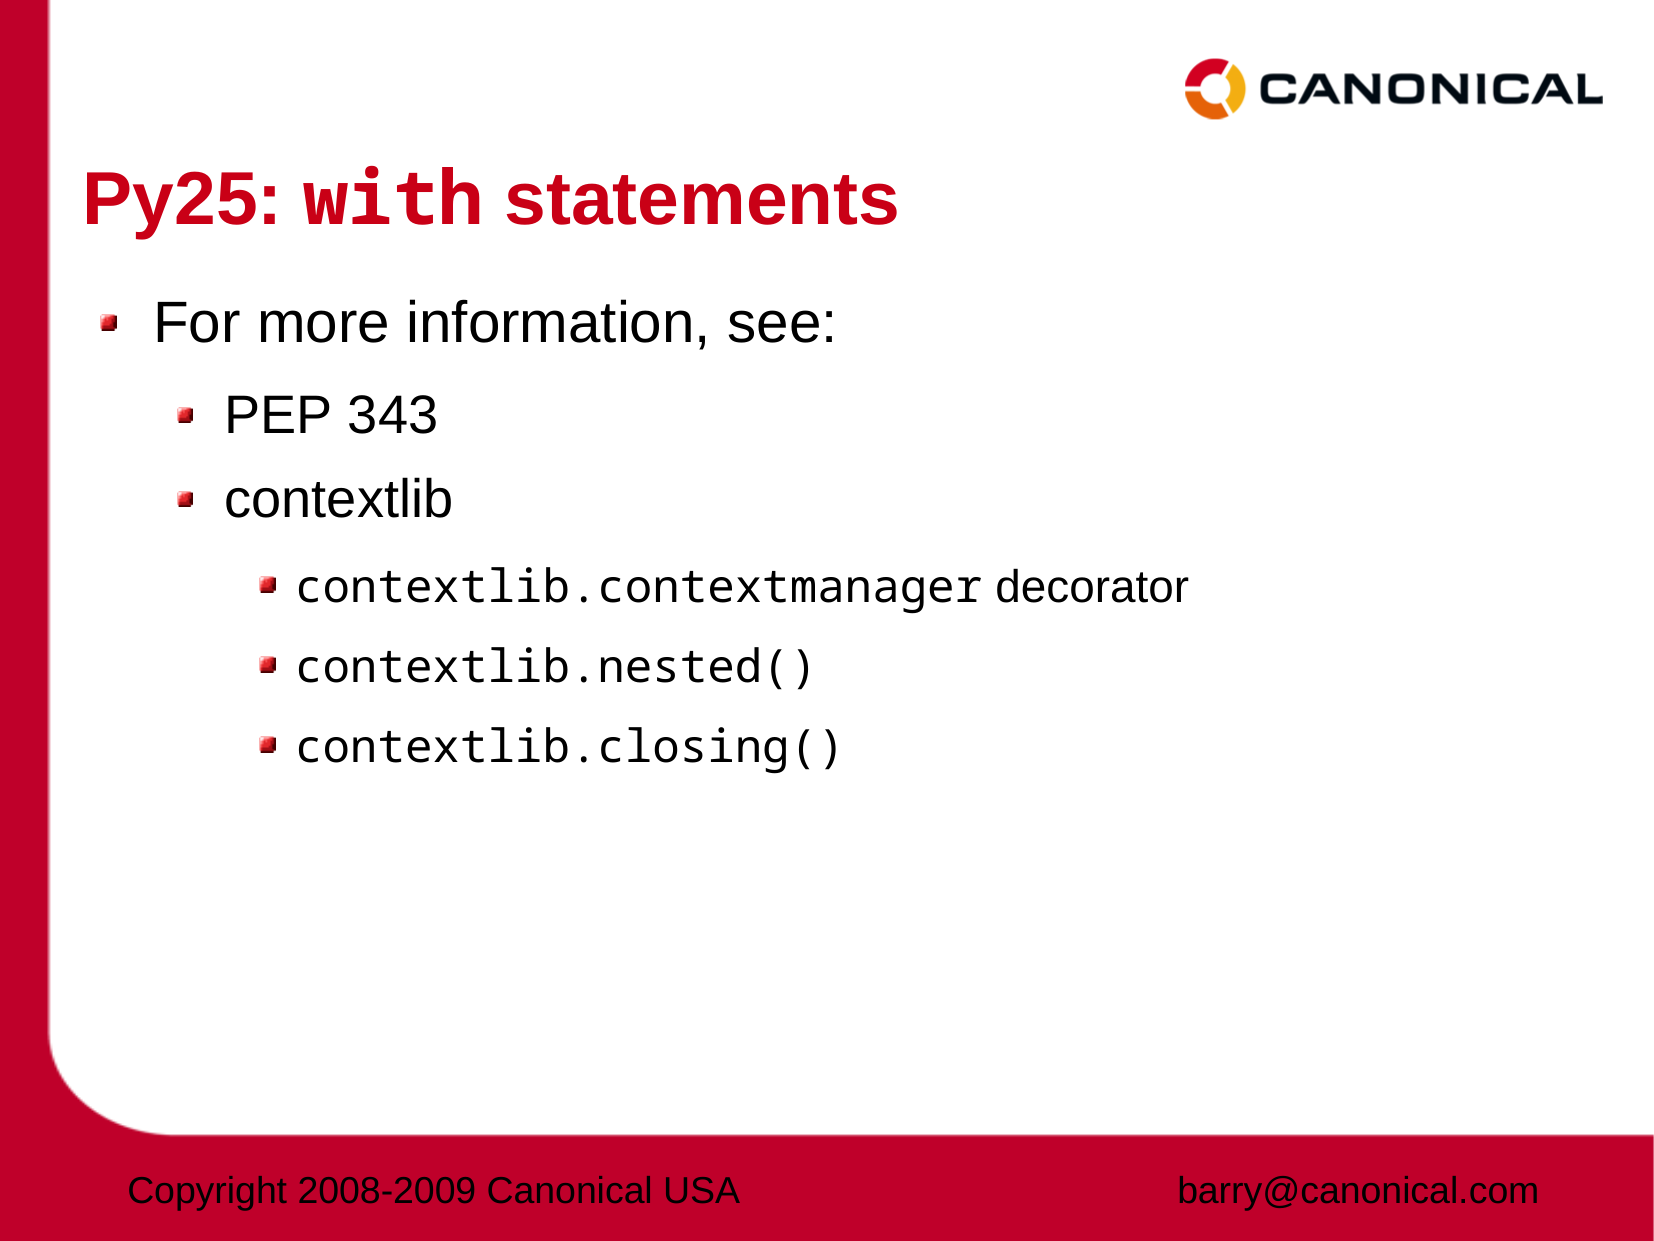

# Py25: with statements
For more information, see:
PEP 343
contextlib
contextlib.contextmanager decorator
contextlib.nested()
contextlib.closing()